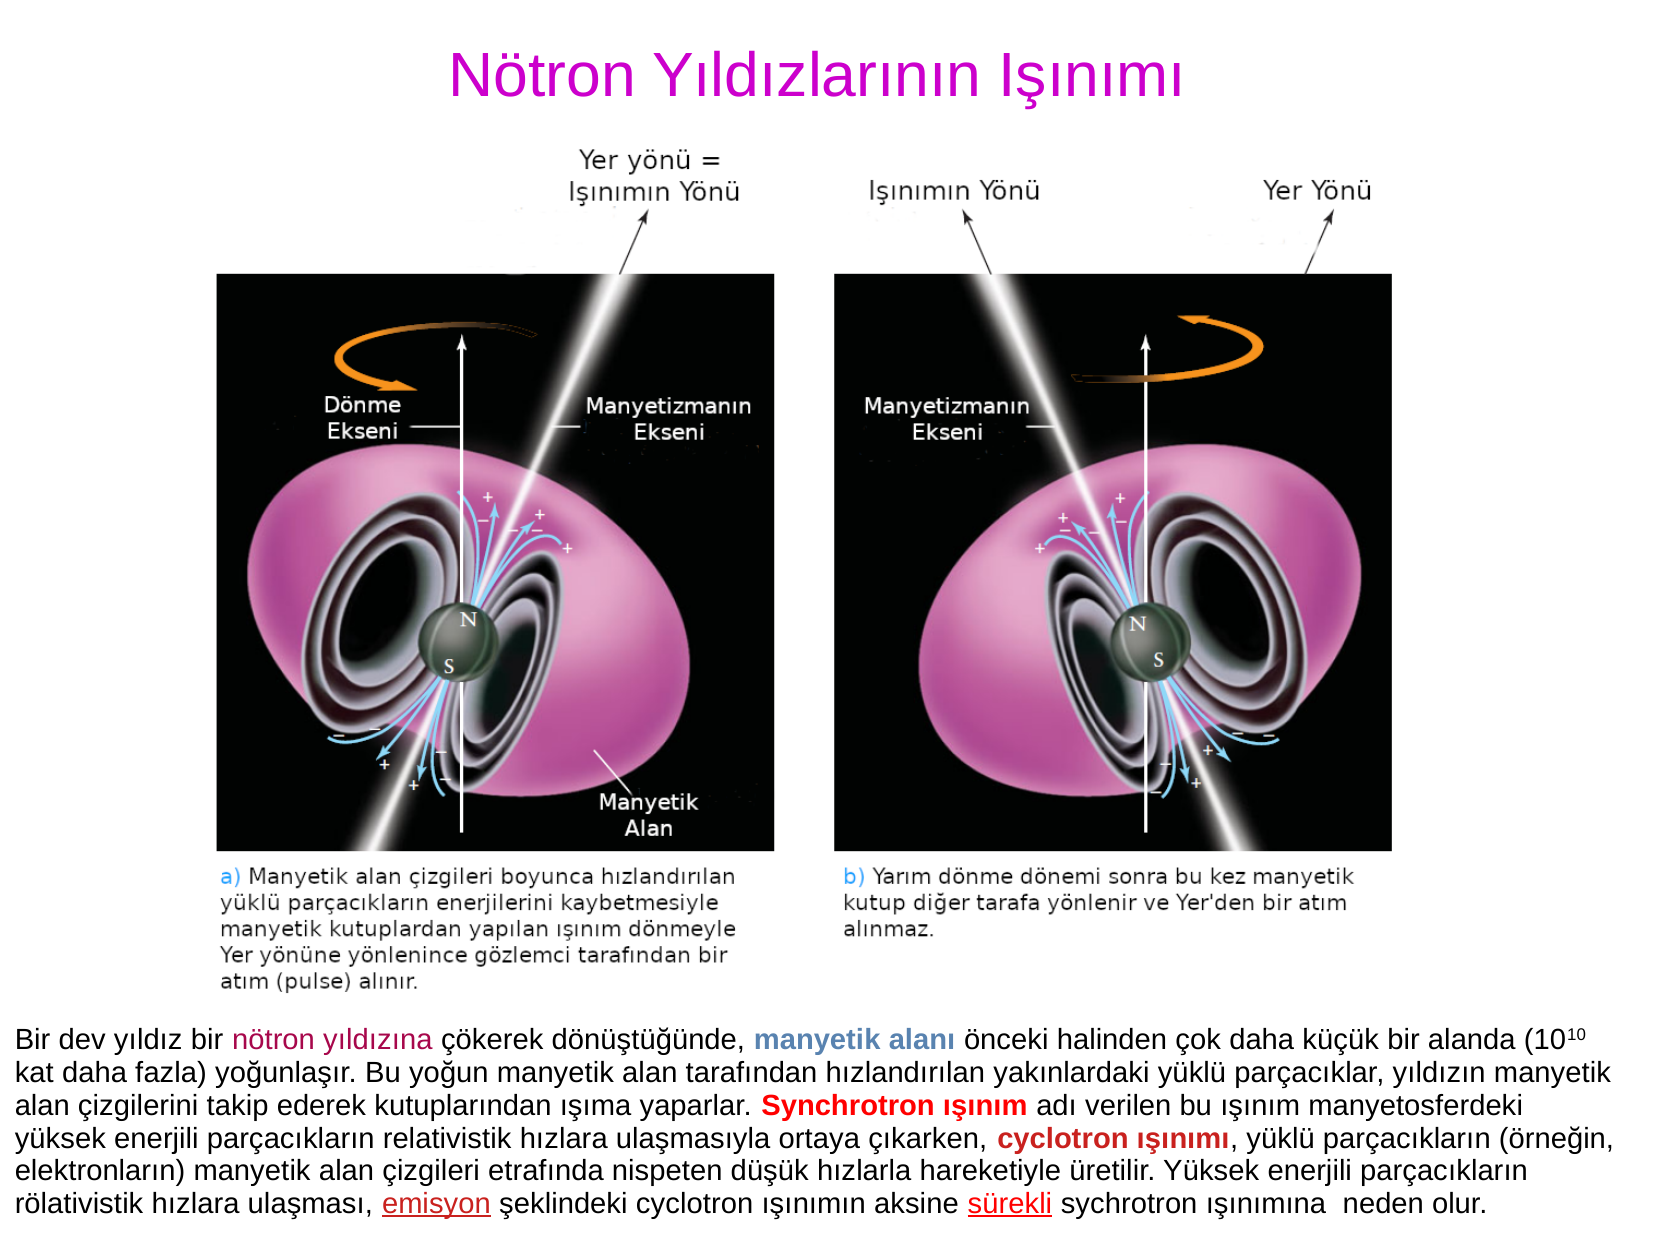

Nötron Yıldızlarının Işınımı
Bir dev yıldız bir nötron yıldızına çökerek dönüştüğünde, manyetik alanı önceki halinden çok daha küçük bir alanda (1010 kat daha fazla) yoğunlaşır. Bu yoğun manyetik alan tarafından hızlandırılan yakınlardaki yüklü parçacıklar, yıldızın manyetik alan çizgilerini takip ederek kutuplarından ışıma yaparlar. Synchrotron ışınım adı verilen bu ışınım manyetosferdeki yüksek enerjili parçacıkların relativistik hızlara ulaşmasıyla ortaya çıkarken, cyclotron ışınımı, yüklü parçacıkların (örneğin, elektronların) manyetik alan çizgileri etrafında nispeten düşük hızlarla hareketiyle üretilir. Yüksek enerjili parçacıkların rölativistik hızlara ulaşması, emisyon şeklindeki cyclotron ışınımın aksine sürekli sychrotron ışınımına neden olur.